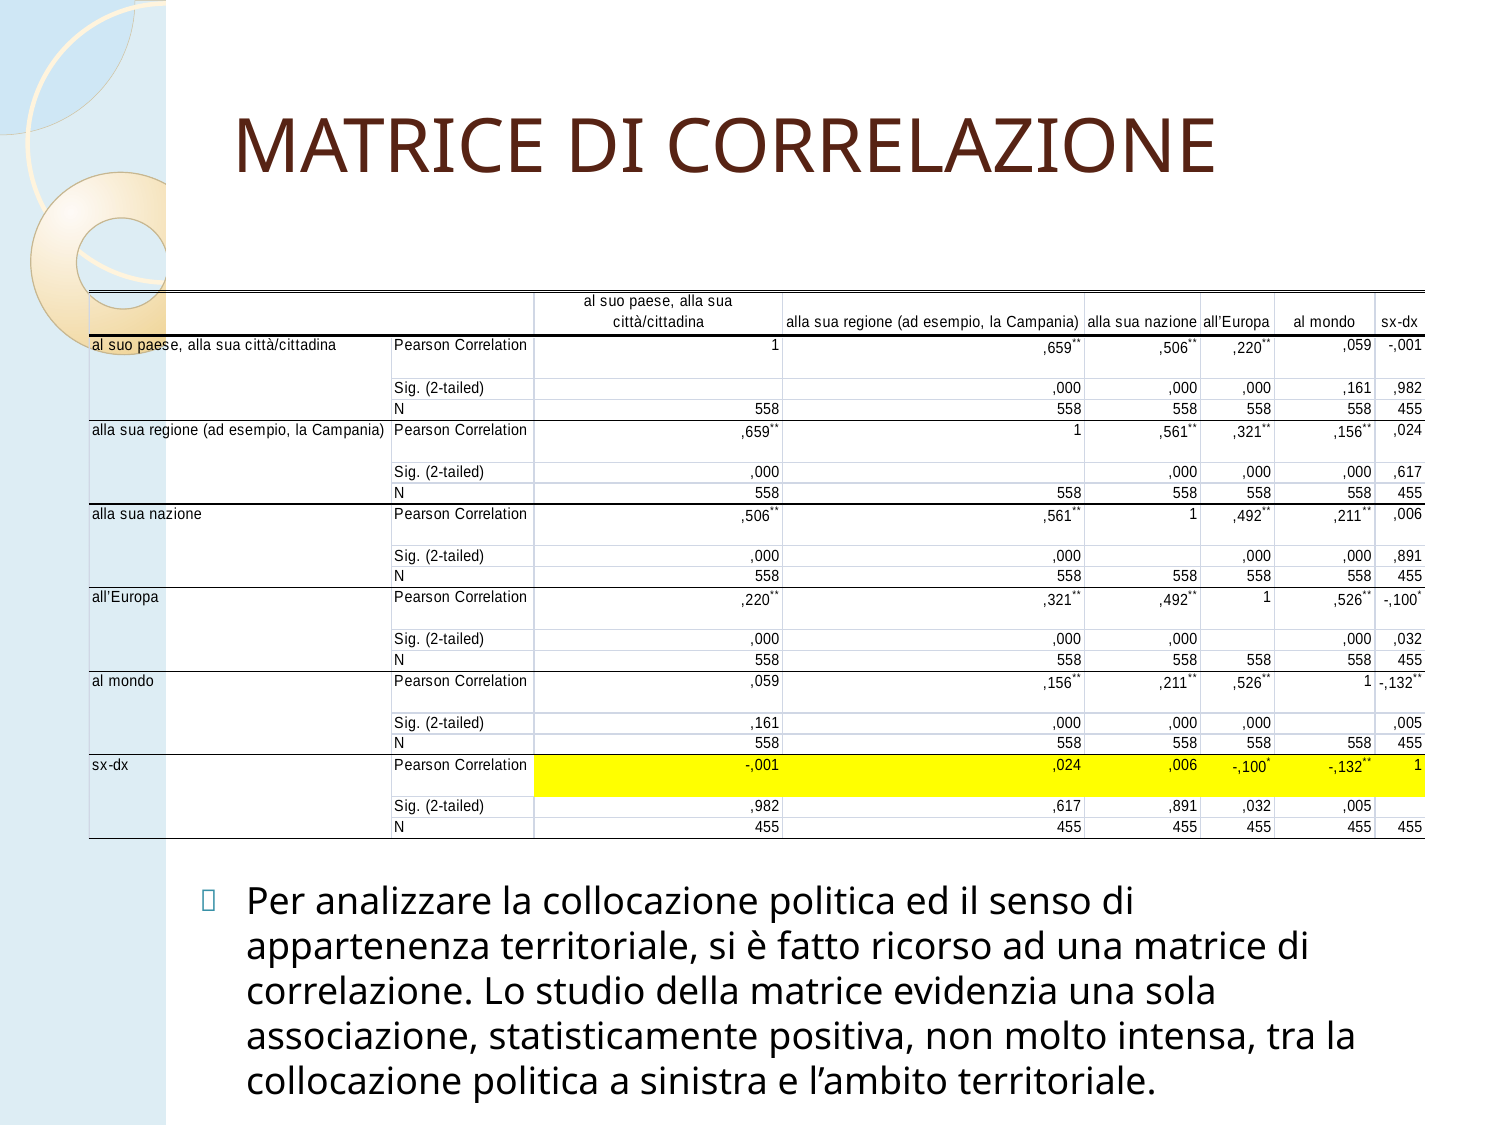

# MATRICE DI CORRELAZIONE
Per analizzare la collocazione politica ed il senso di appartenenza territoriale, si è fatto ricorso ad una matrice di correlazione. Lo studio della matrice evidenzia una sola associazione, statisticamente positiva, non molto intensa, tra la collocazione politica a sinistra e l’ambito territoriale.